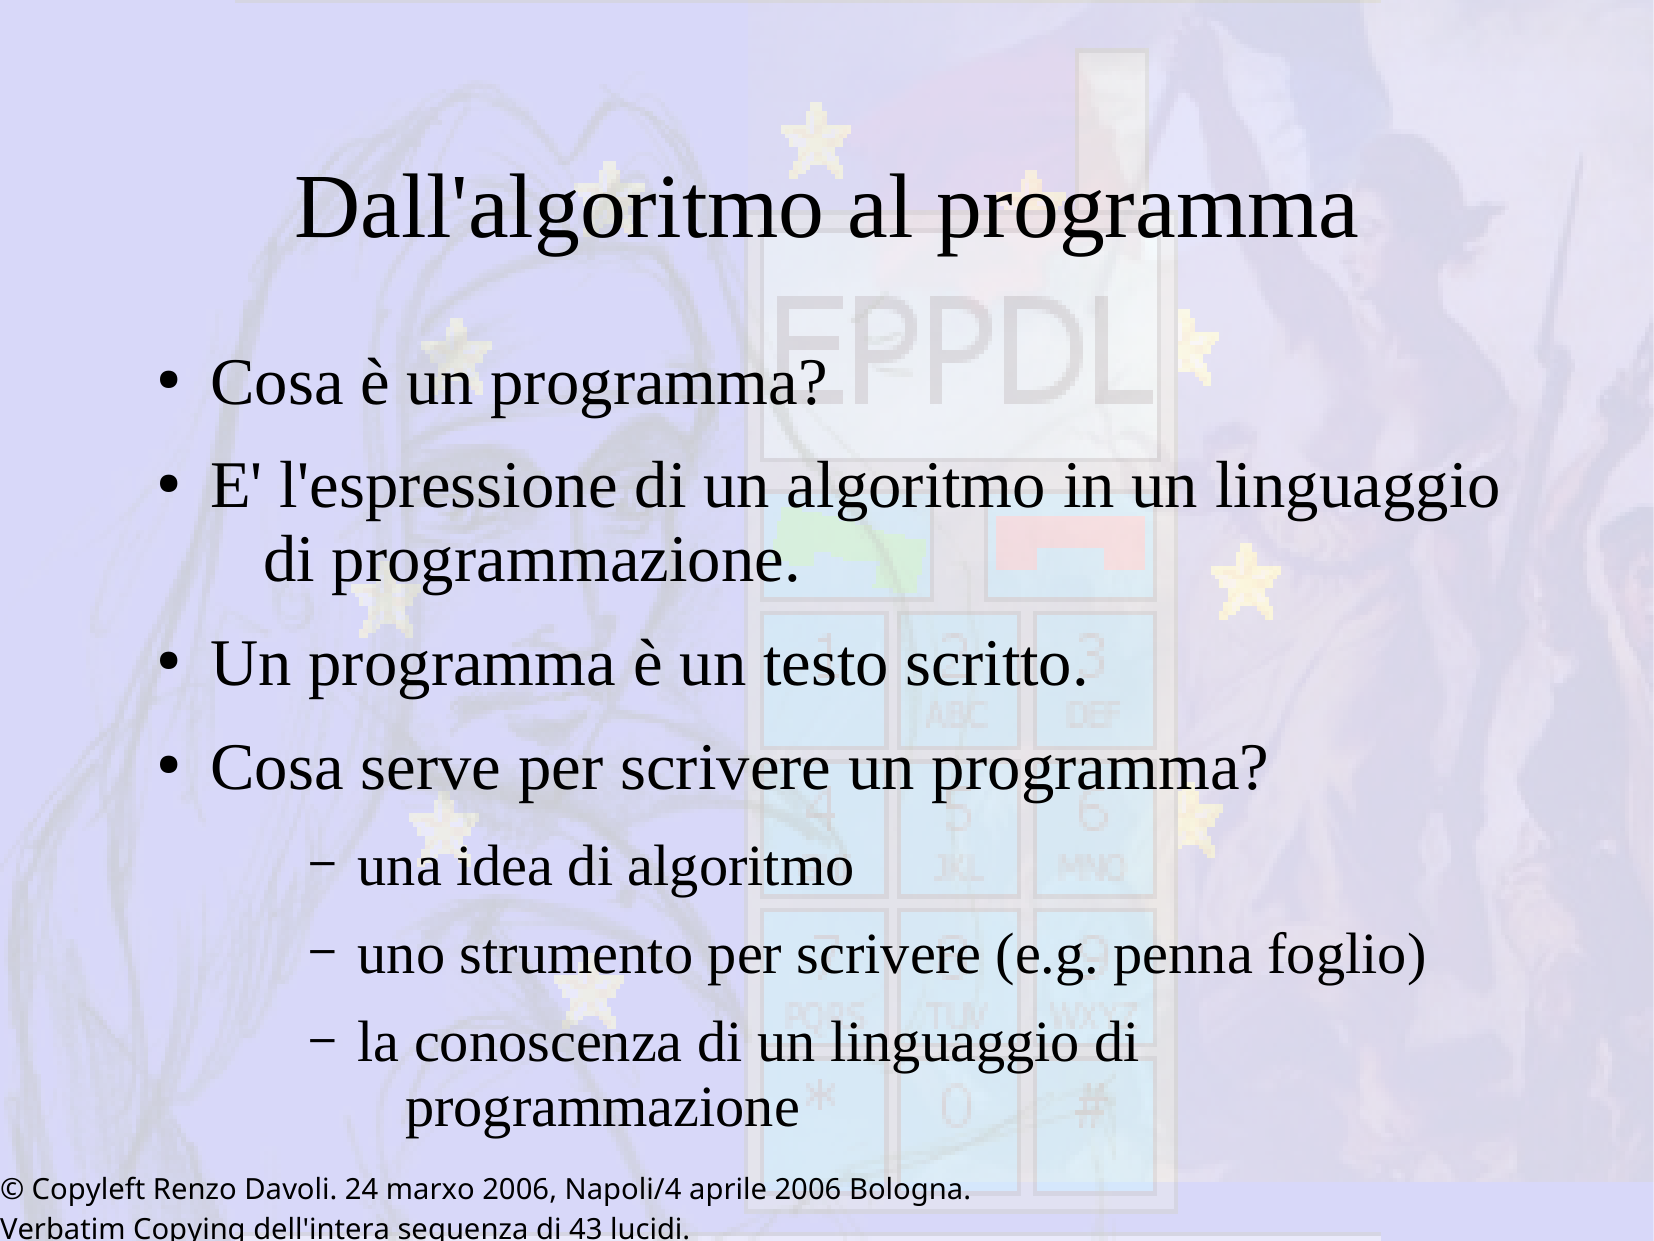

# Dall'algoritmo al programma
Cosa è un programma?
E' l'espressione di un algoritmo in un linguaggio di programmazione.
Un programma è un testo scritto.
Cosa serve per scrivere un programma?
una idea di algoritmo
uno strumento per scrivere (e.g. penna foglio)
la conoscenza di un linguaggio di programmazione